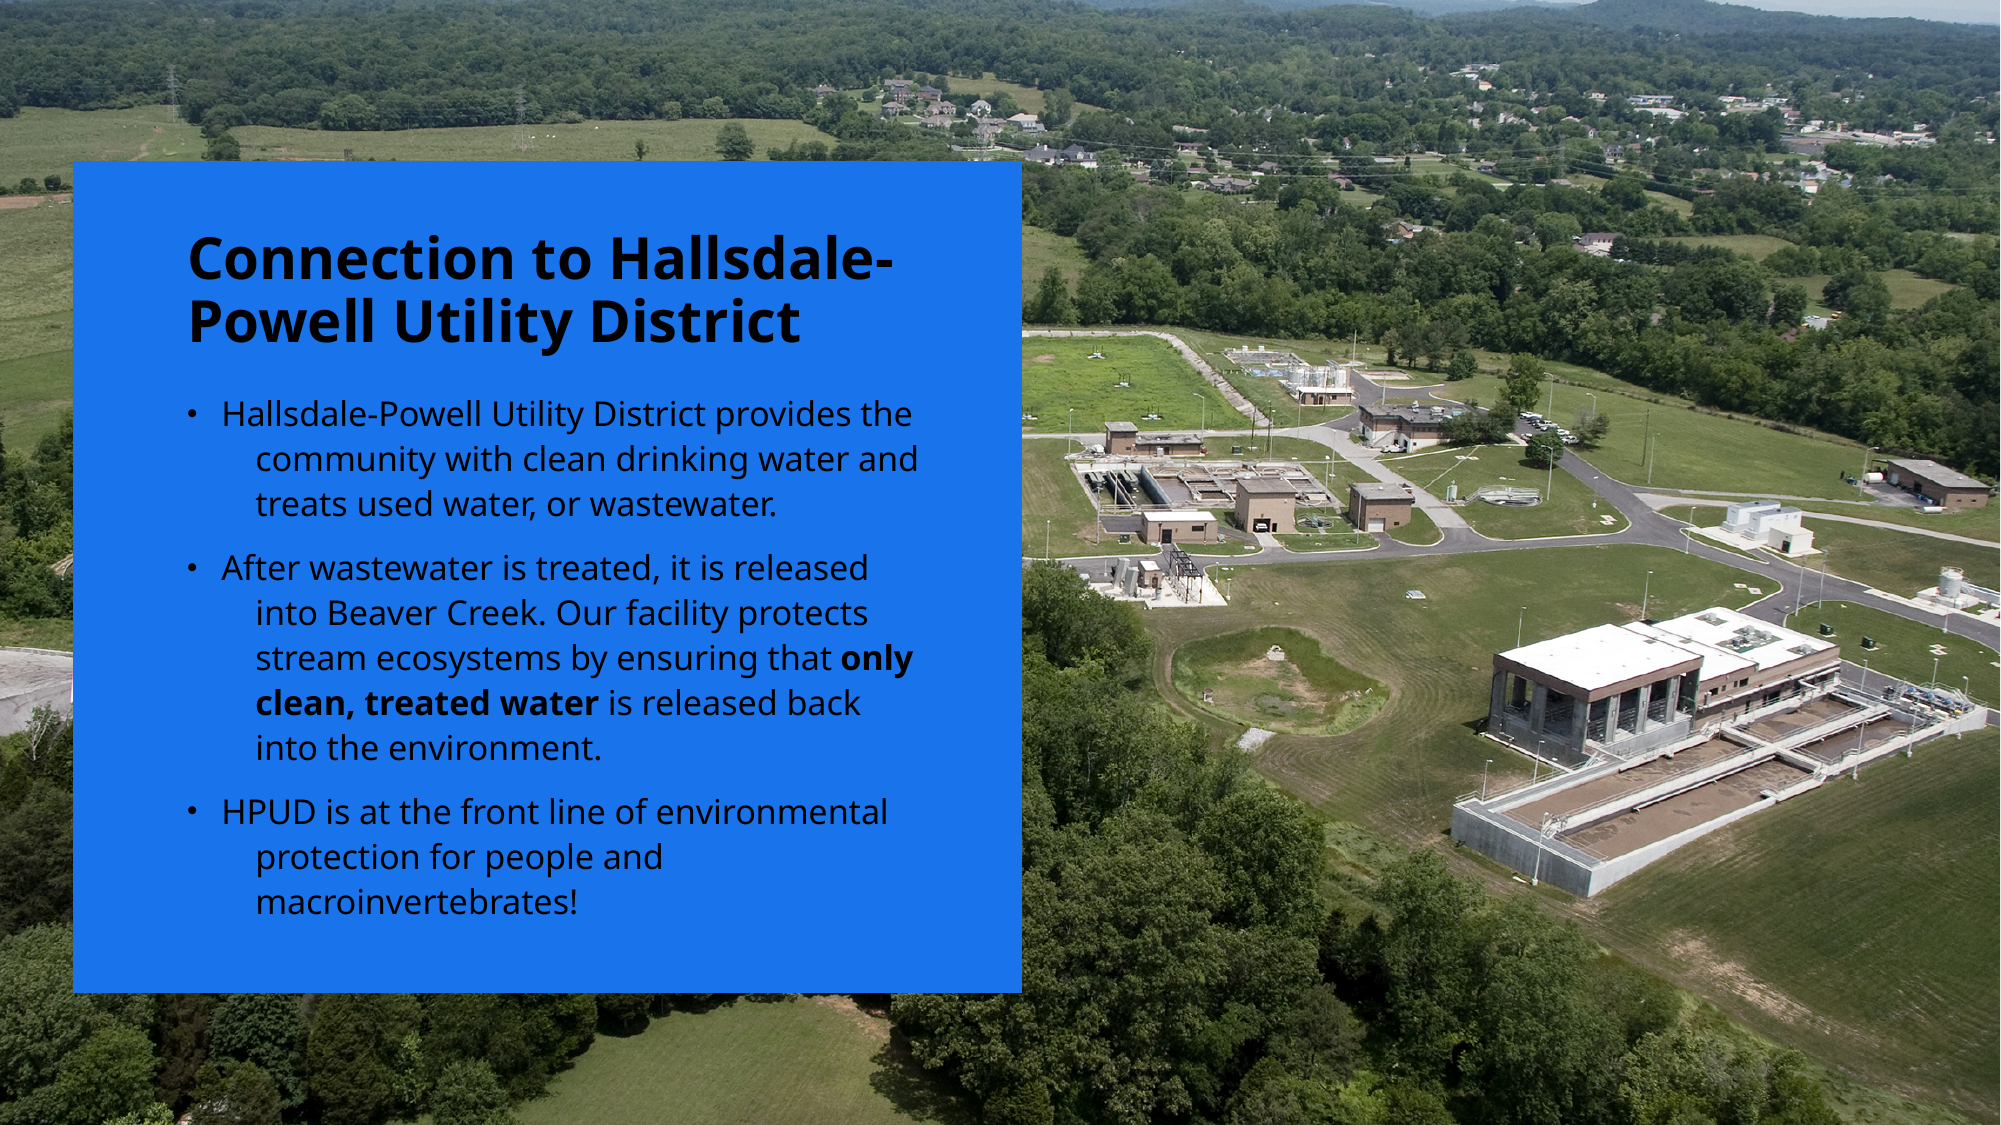

# Connection to Hallsdale-Powell Utility District
Hallsdale-Powell Utility District provides the community with clean drinking water and treats used water, or wastewater.
After wastewater is treated, it is released into Beaver Creek. Our facility protects stream ecosystems by ensuring that only clean, treated water is released back into the environment.
HPUD is at the front line of environmental protection for people and macroinvertebrates!